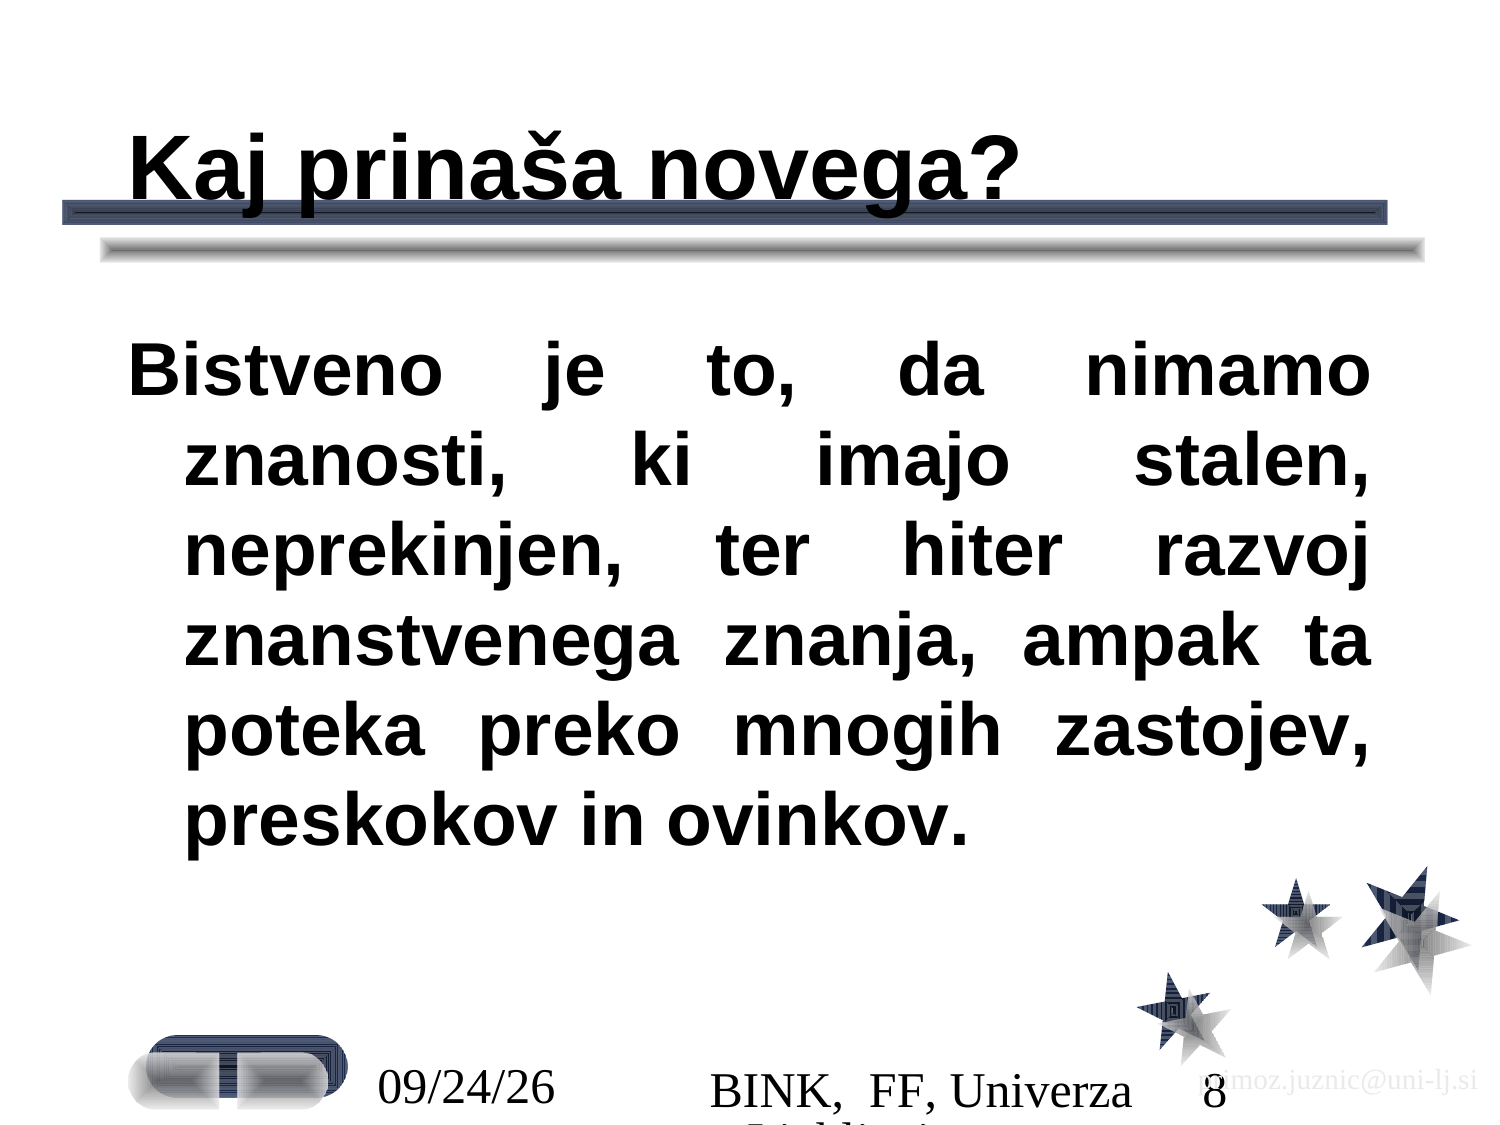

# Kaj prinaša novega?
Bistveno je to, da nimamo znanosti, ki imajo stalen, neprekinjen, ter hiter razvoj znanstvenega znanja, ampak ta poteka preko mnogih zastojev, preskokov in ovinkov.
BINK, FF, Univerza v Ljubljani
8